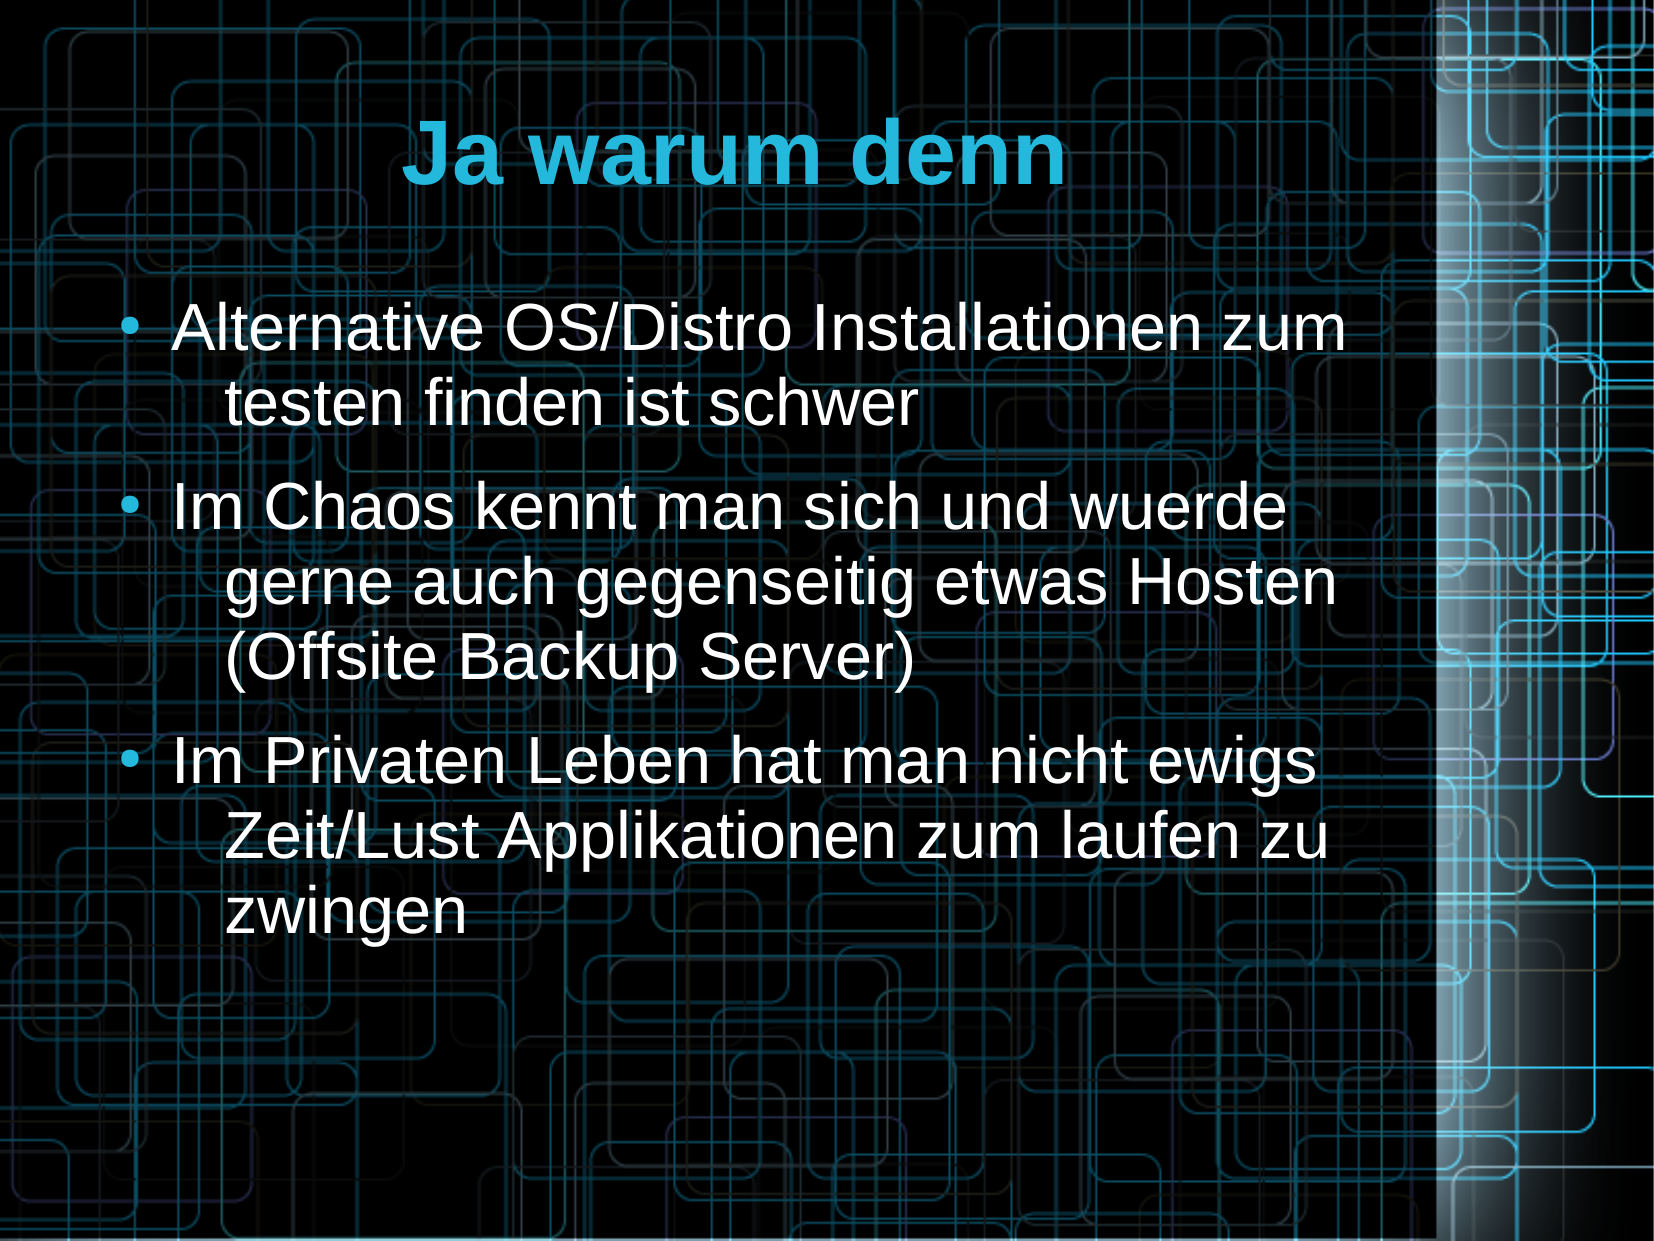

# Ja warum denn
Alternative OS/Distro Installationen zum testen finden ist schwer
Im Chaos kennt man sich und wuerde gerne auch gegenseitig etwas Hosten (Offsite Backup Server)
Im Privaten Leben hat man nicht ewigs Zeit/Lust Applikationen zum laufen zu zwingen